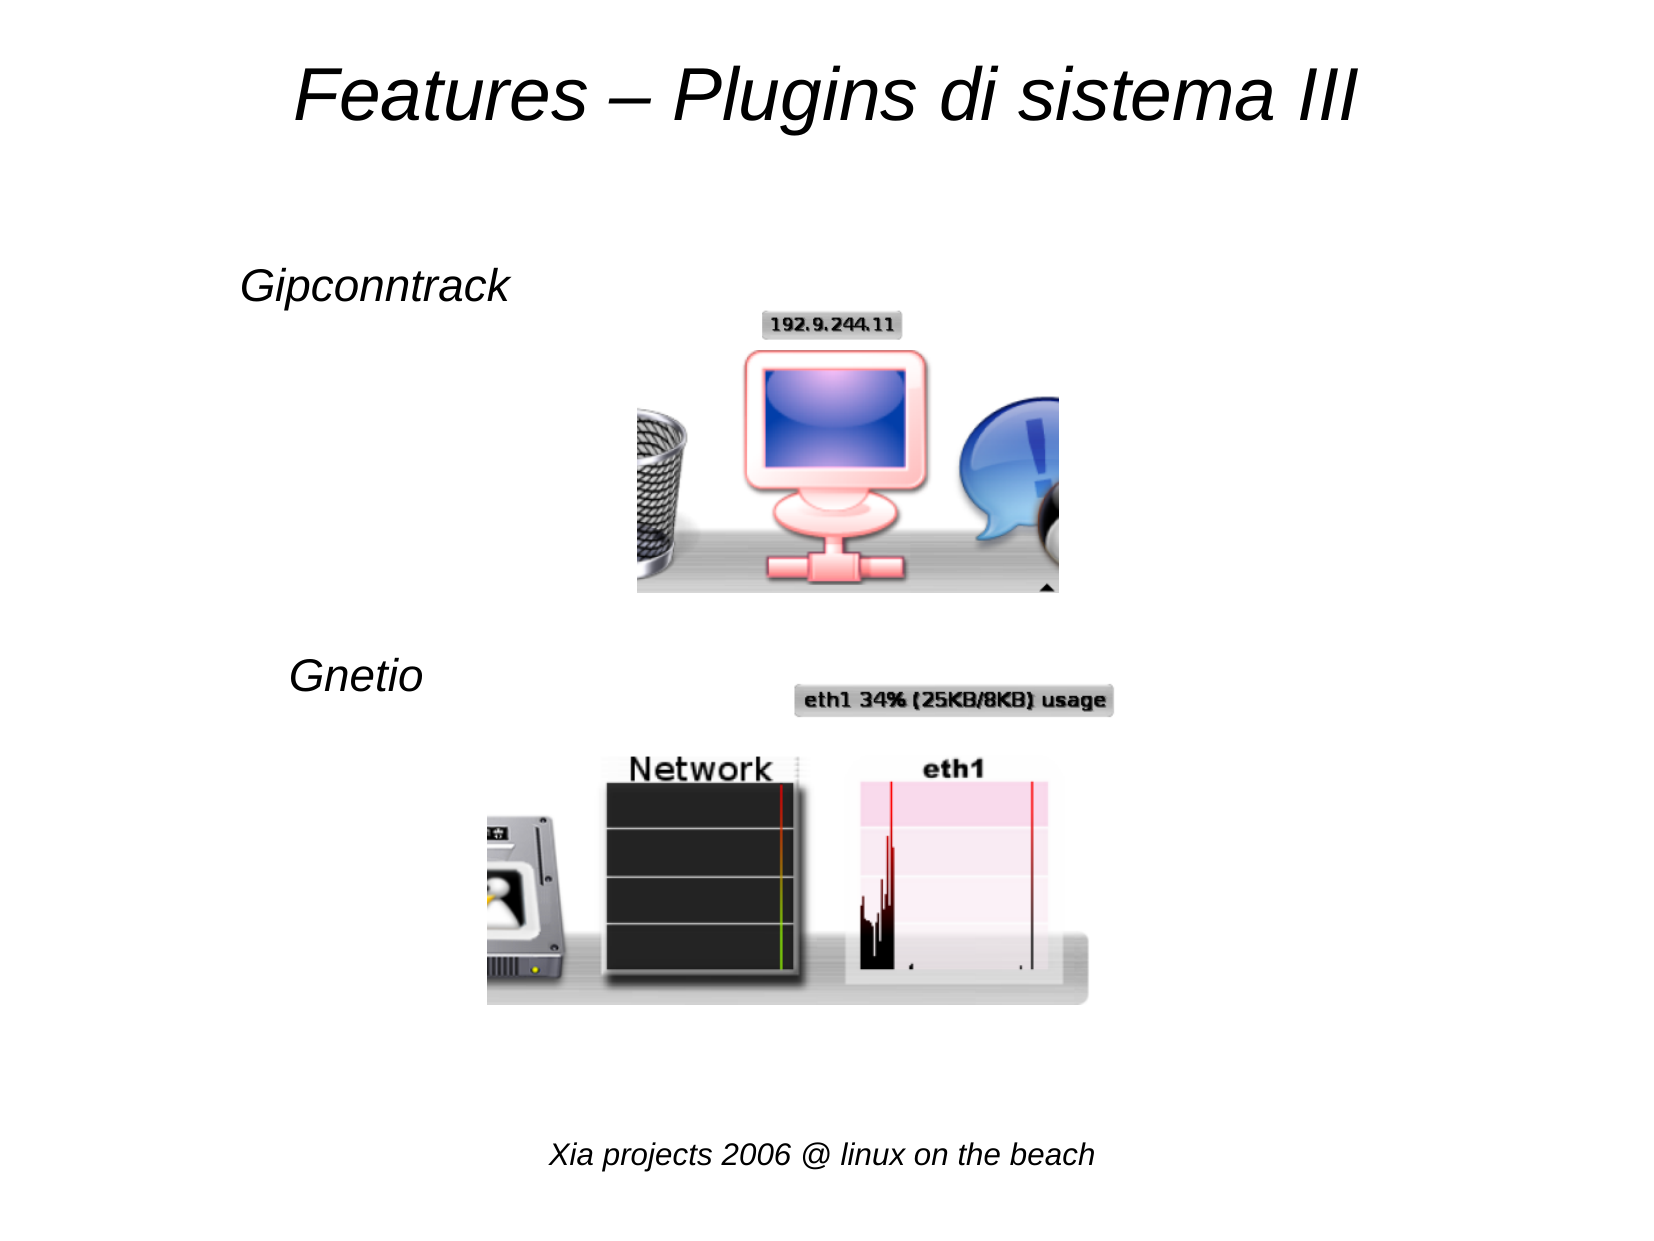

# Features – Plugins di sistema III
Gipconntrack
Gnetio
Xia projects 2006 @ linux on the beach